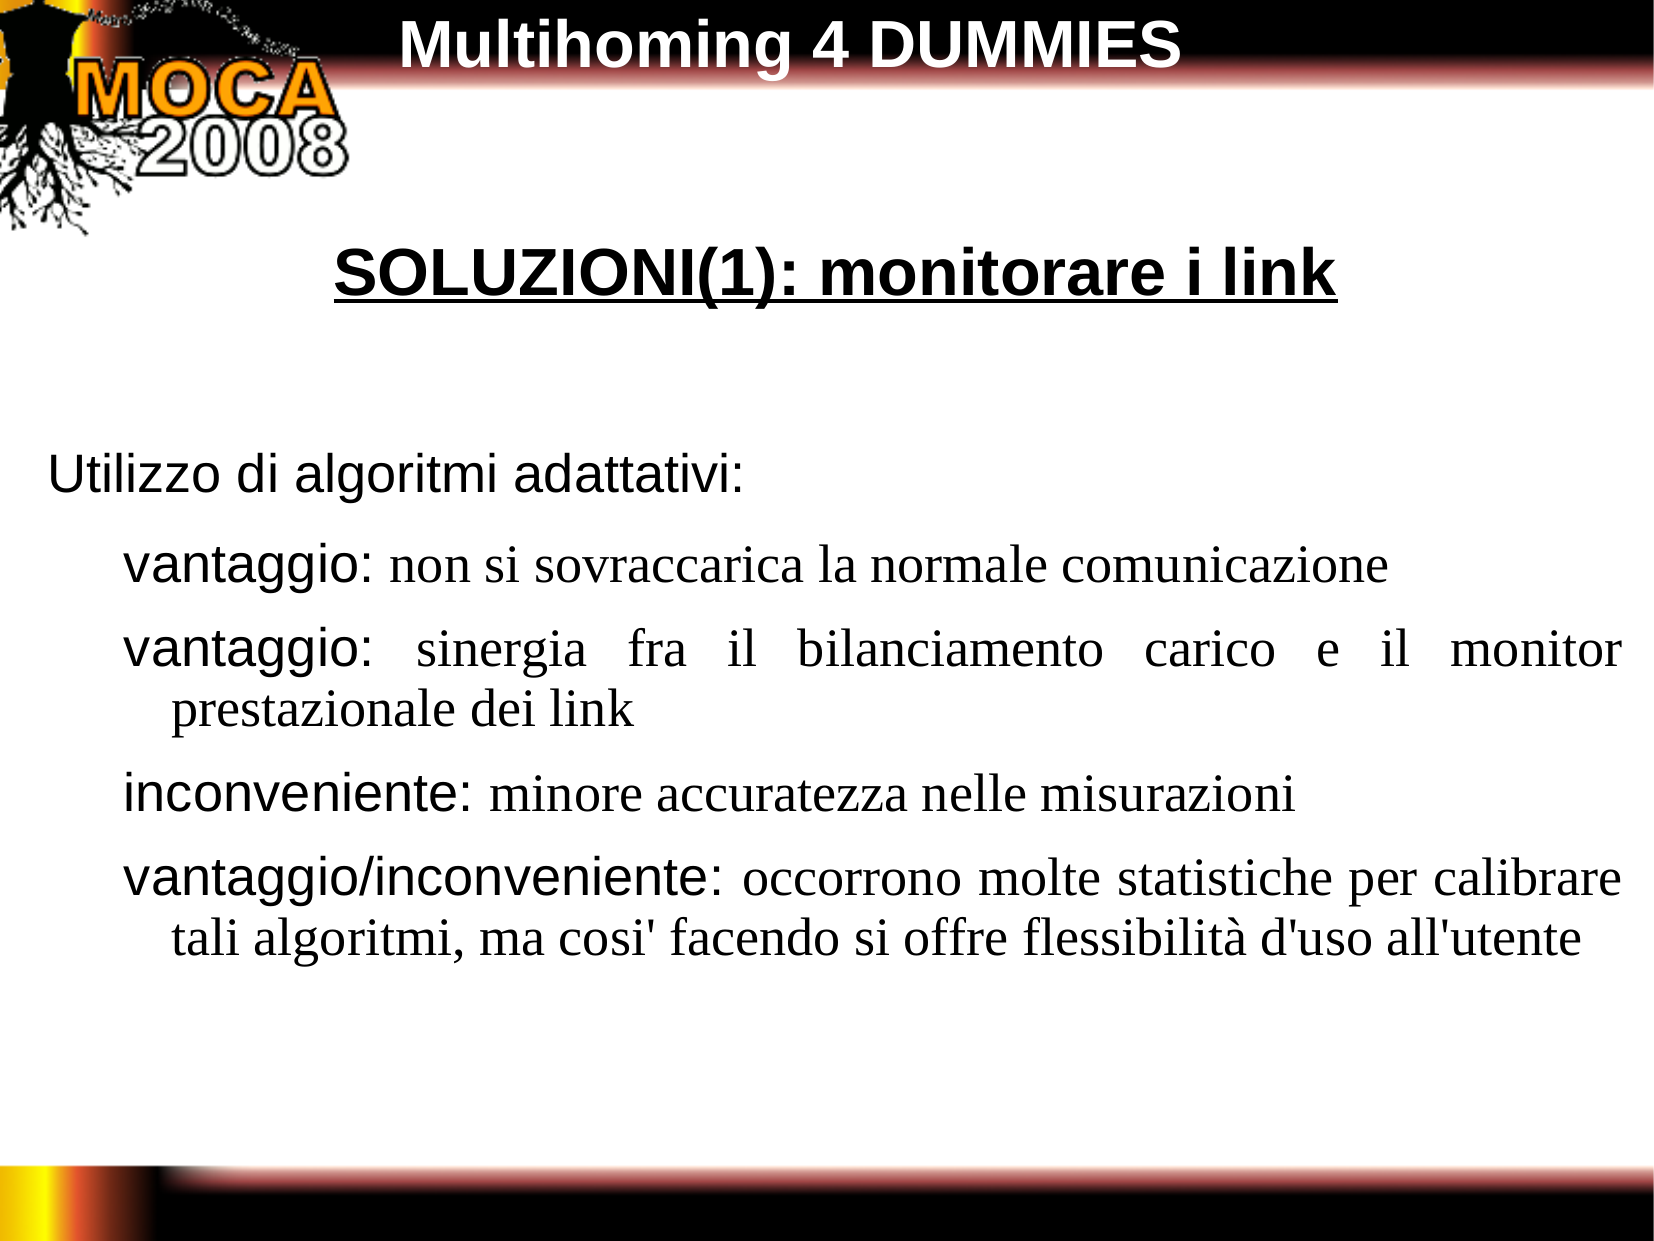

# Multihoming 4 DUMMIES
SOLUZIONI(1): monitorare i link
Utilizzo di algoritmi adattativi:
vantaggio: non si sovraccarica la normale comunicazione
vantaggio: sinergia fra il bilanciamento carico e il monitor prestazionale dei link
inconveniente: minore accuratezza nelle misurazioni
vantaggio/inconveniente: occorrono molte statistiche per calibrare tali algoritmi, ma cosi' facendo si offre flessibilità d'uso all'utente